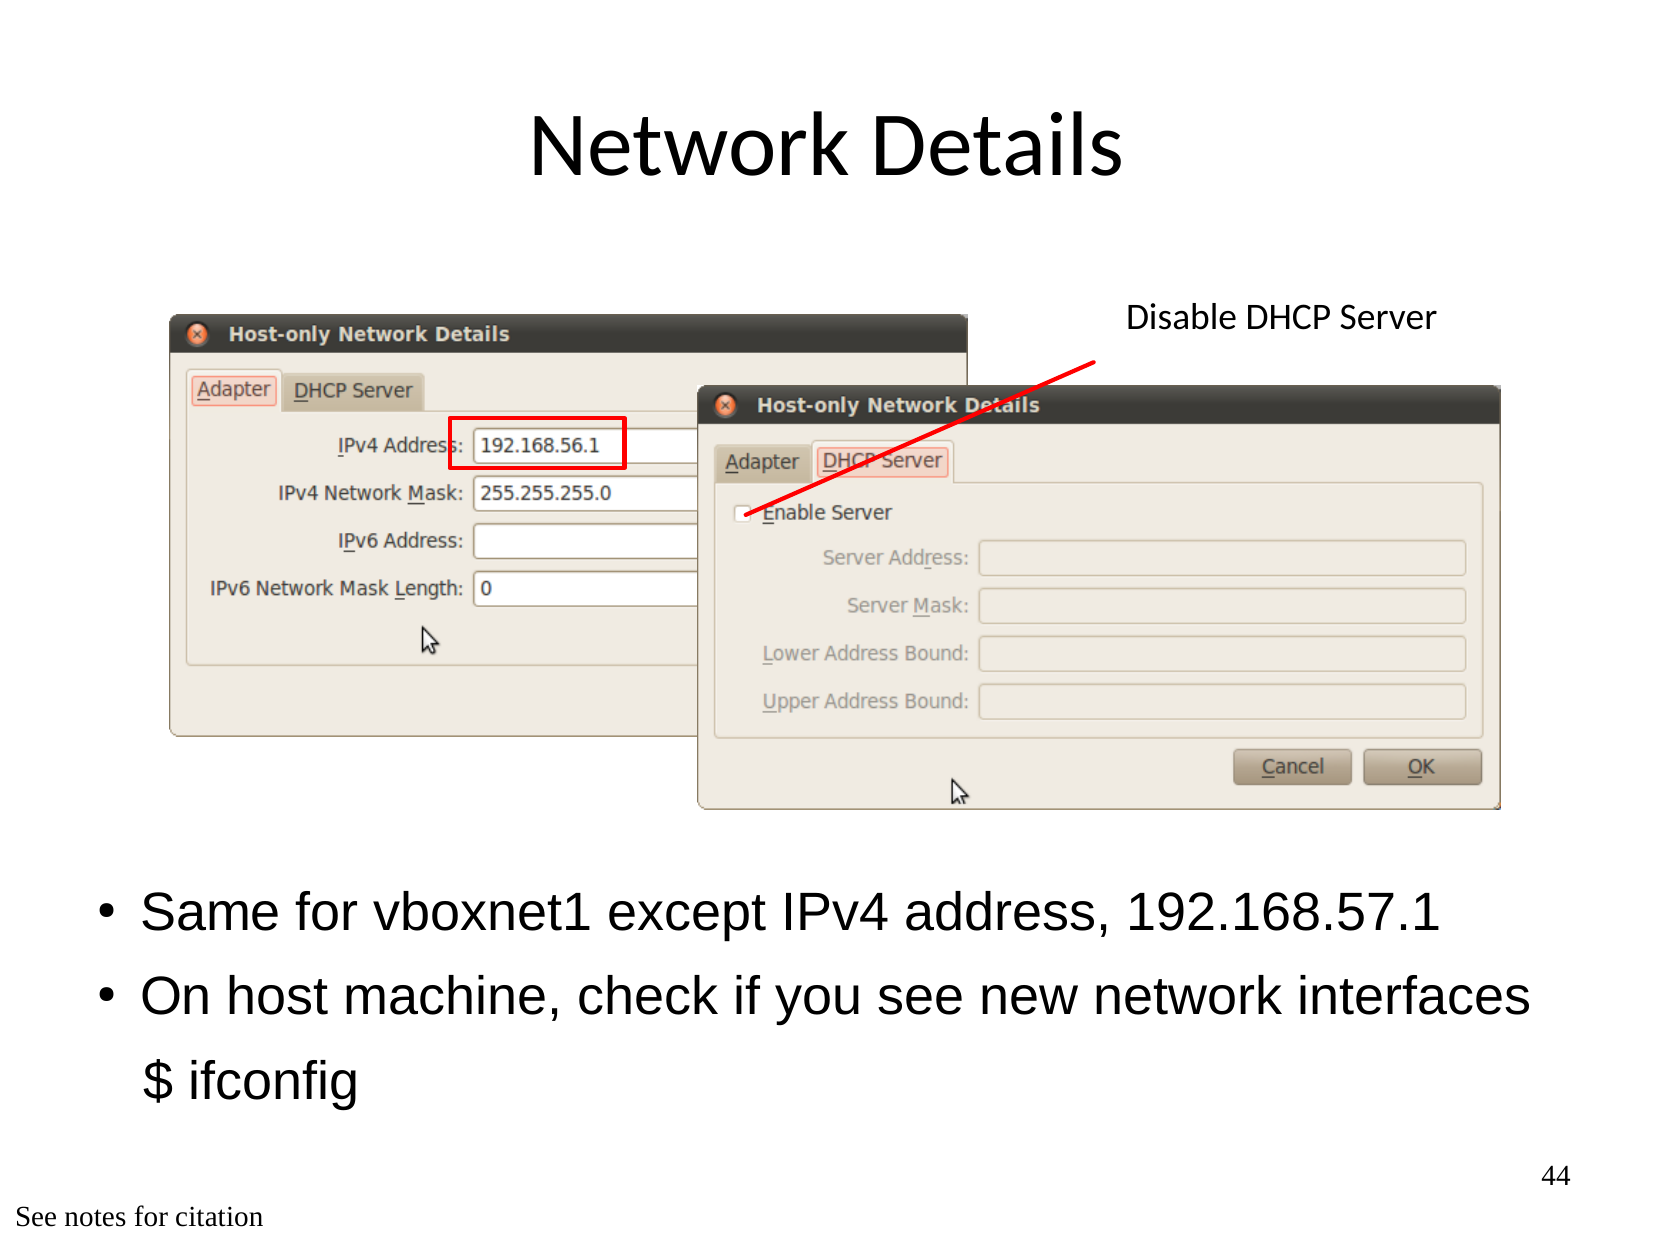

# Network Details
Disable DHCP Server
Same for vboxnet1 except IPv4 address, 192.168.57.1
On host machine, check if you see new network interfaces
$ ifconfig
44
See notes for citation